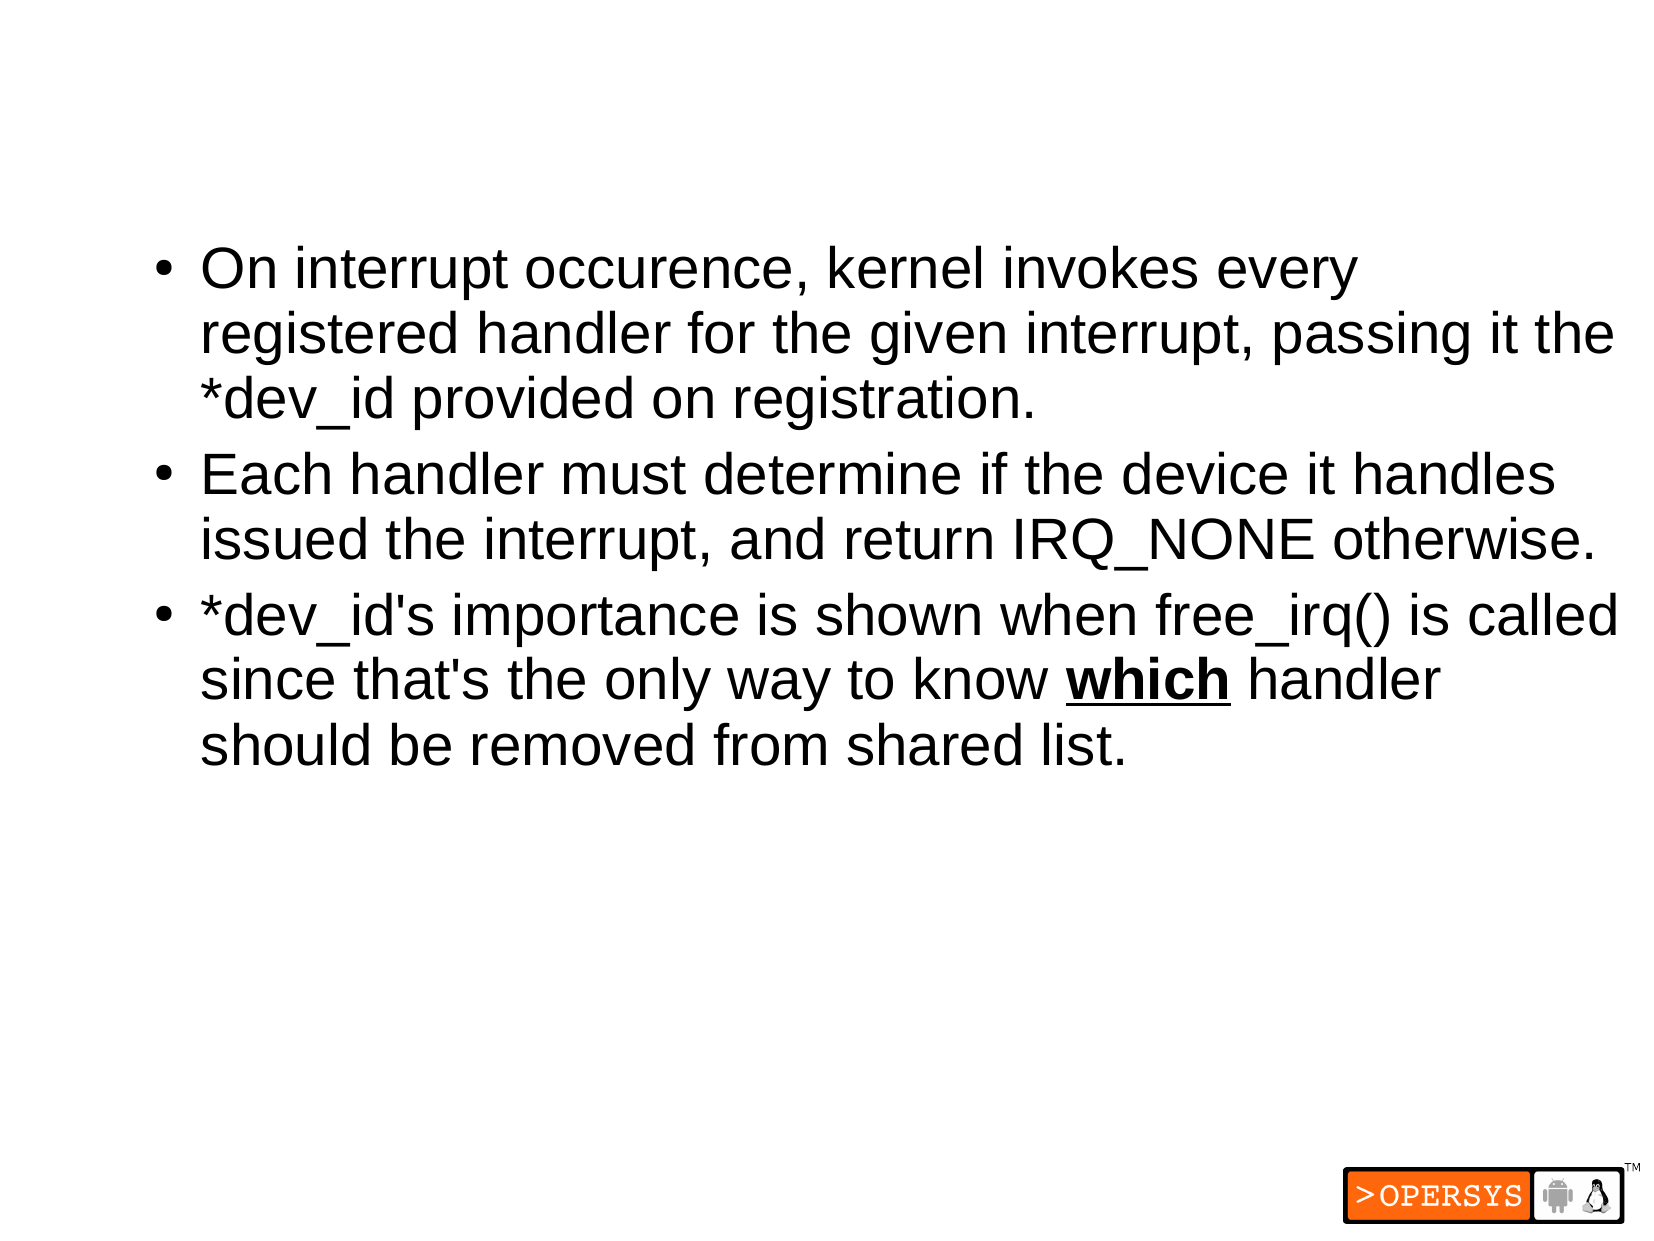

# On interrupt occurence, kernel invokes every registered handler for the given interrupt, passing it the *dev_id provided on registration.
Each handler must determine if the device it handles issued the interrupt, and return IRQ_NONE otherwise.
*dev_id's importance is shown when free_irq() is called since that's the only way to know which handler should be removed from shared list.